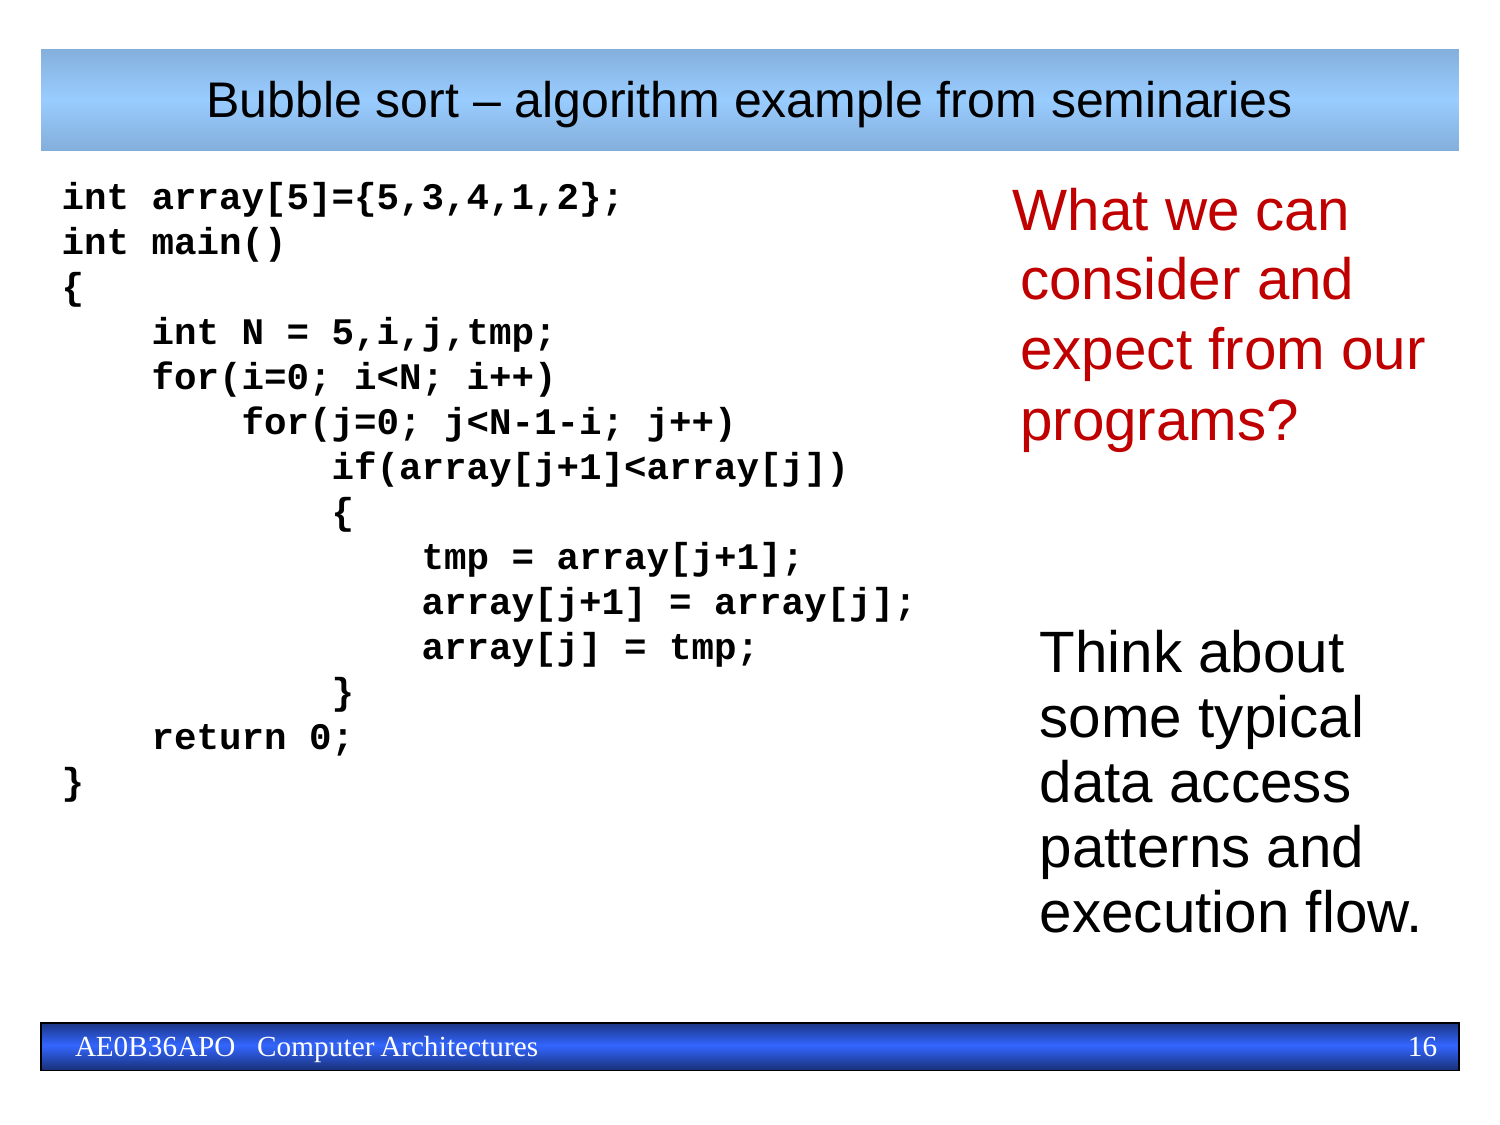

# Bubble sort – algorithm example from seminaries
 What we can consider and expect from our programs?
int array[5]={5,3,4,1,2};
int main()
{
 int N = 5,i,j,tmp;
 for(i=0; i<N; i++)
 for(j=0; j<N-1-i; j++)
 if(array[j+1]<array[j])
 {
 tmp = array[j+1];
 array[j+1] = array[j];
 array[j] = tmp;
 }
 return 0;
}
Think about some typical data access patterns and execution flow.
AE0B36APO Computer Architectures
16